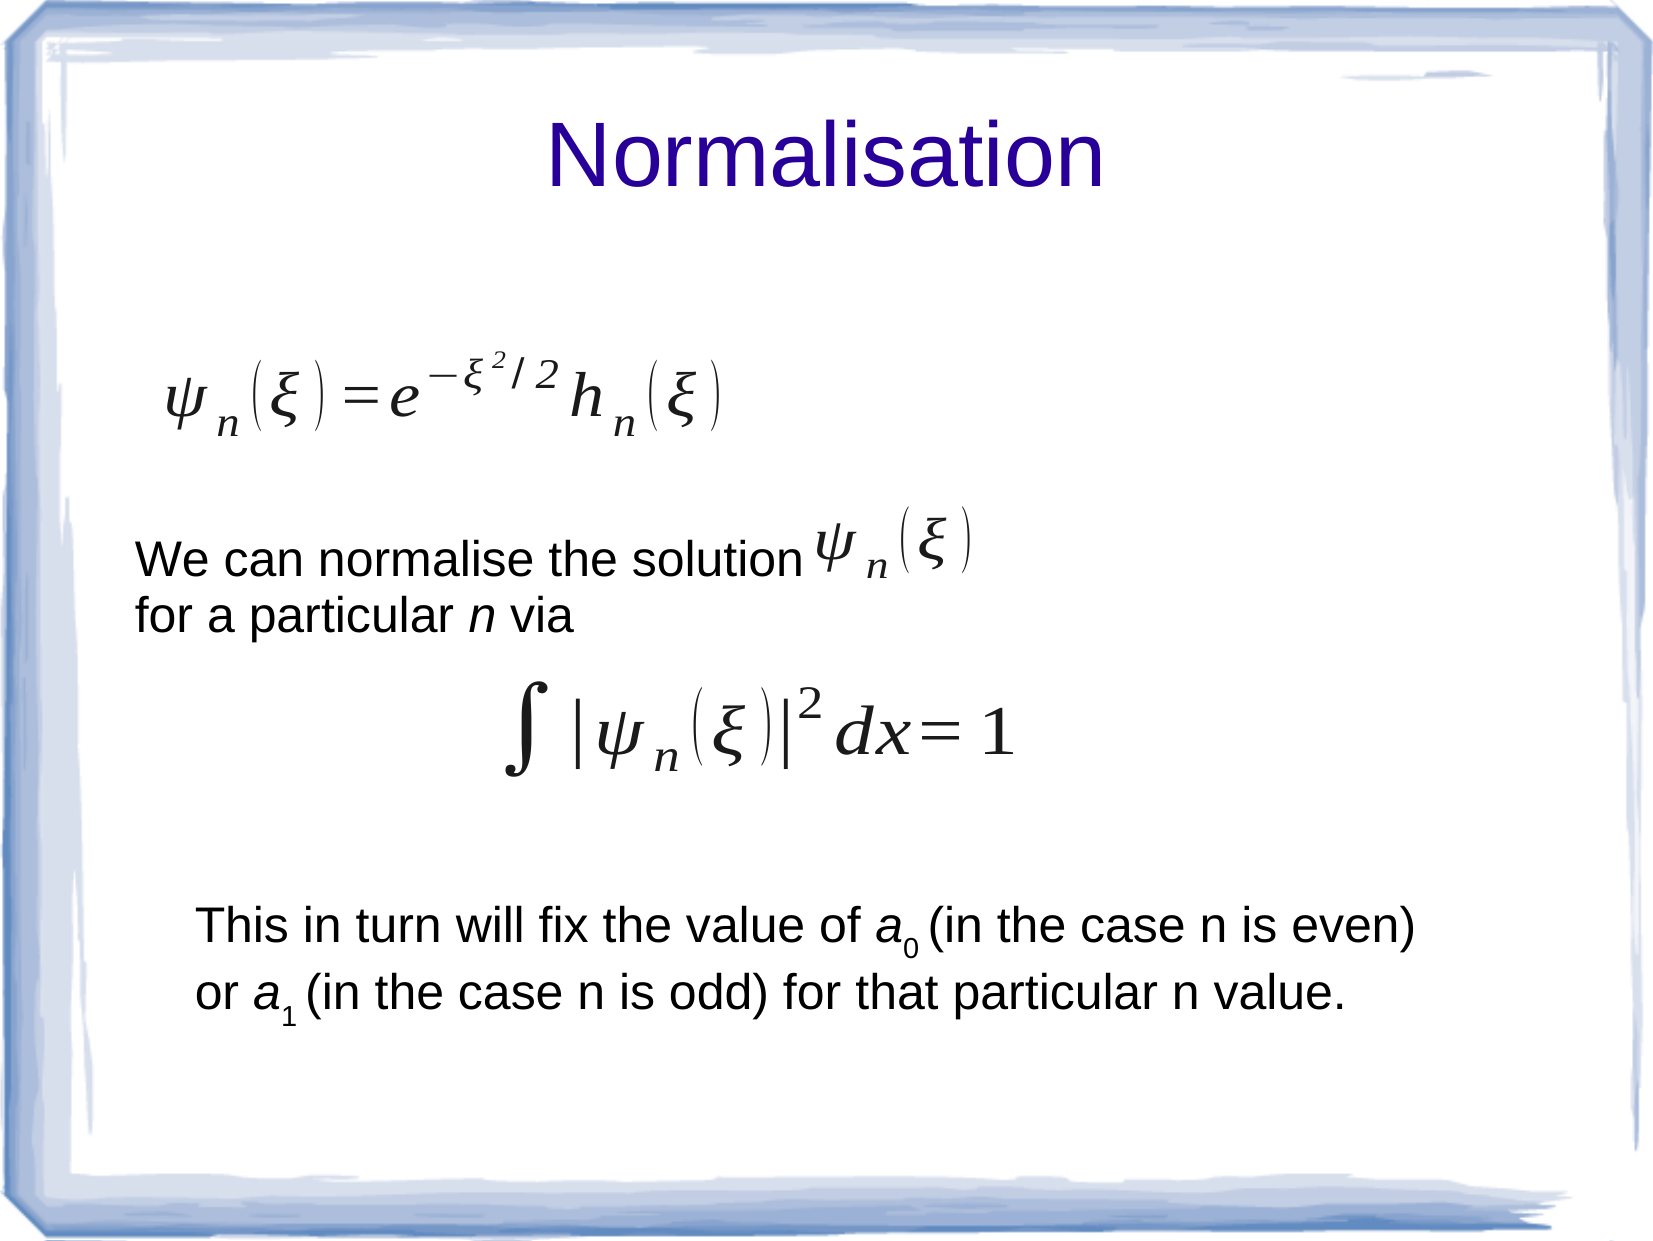

# Normalisation
We can normalise the solution
for a particular n via
This in turn will fix the value of a0 (in the case n is even) or a1 (in the case n is odd) for that particular n value.